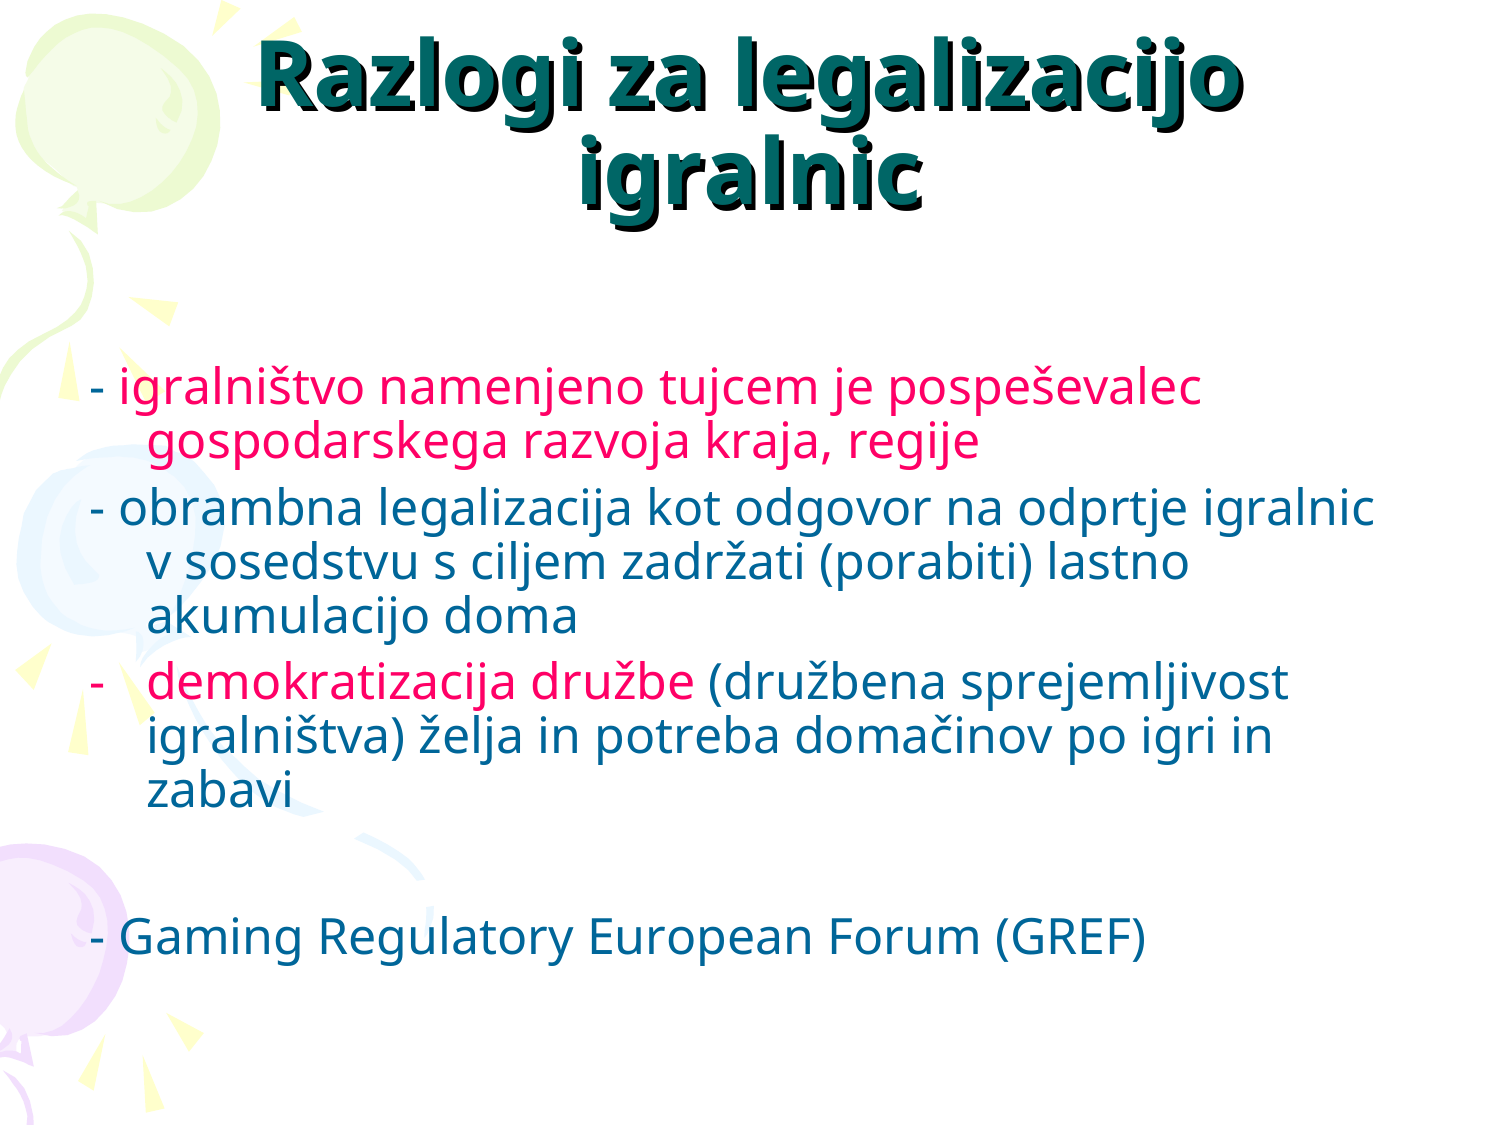

# Razlogi za legalizacijo igralnic
- igralništvo namenjeno tujcem je pospeševalec gospodarskega razvoja kraja, regije
- obrambna legalizacija kot odgovor na odprtje igralnic v sosedstvu s ciljem zadržati (porabiti) lastno akumulacijo doma
demokratizacija družbe (družbena sprejemljivost igralništva) želja in potreba domačinov po igri in zabavi
- Gaming Regulatory European Forum (GREF)